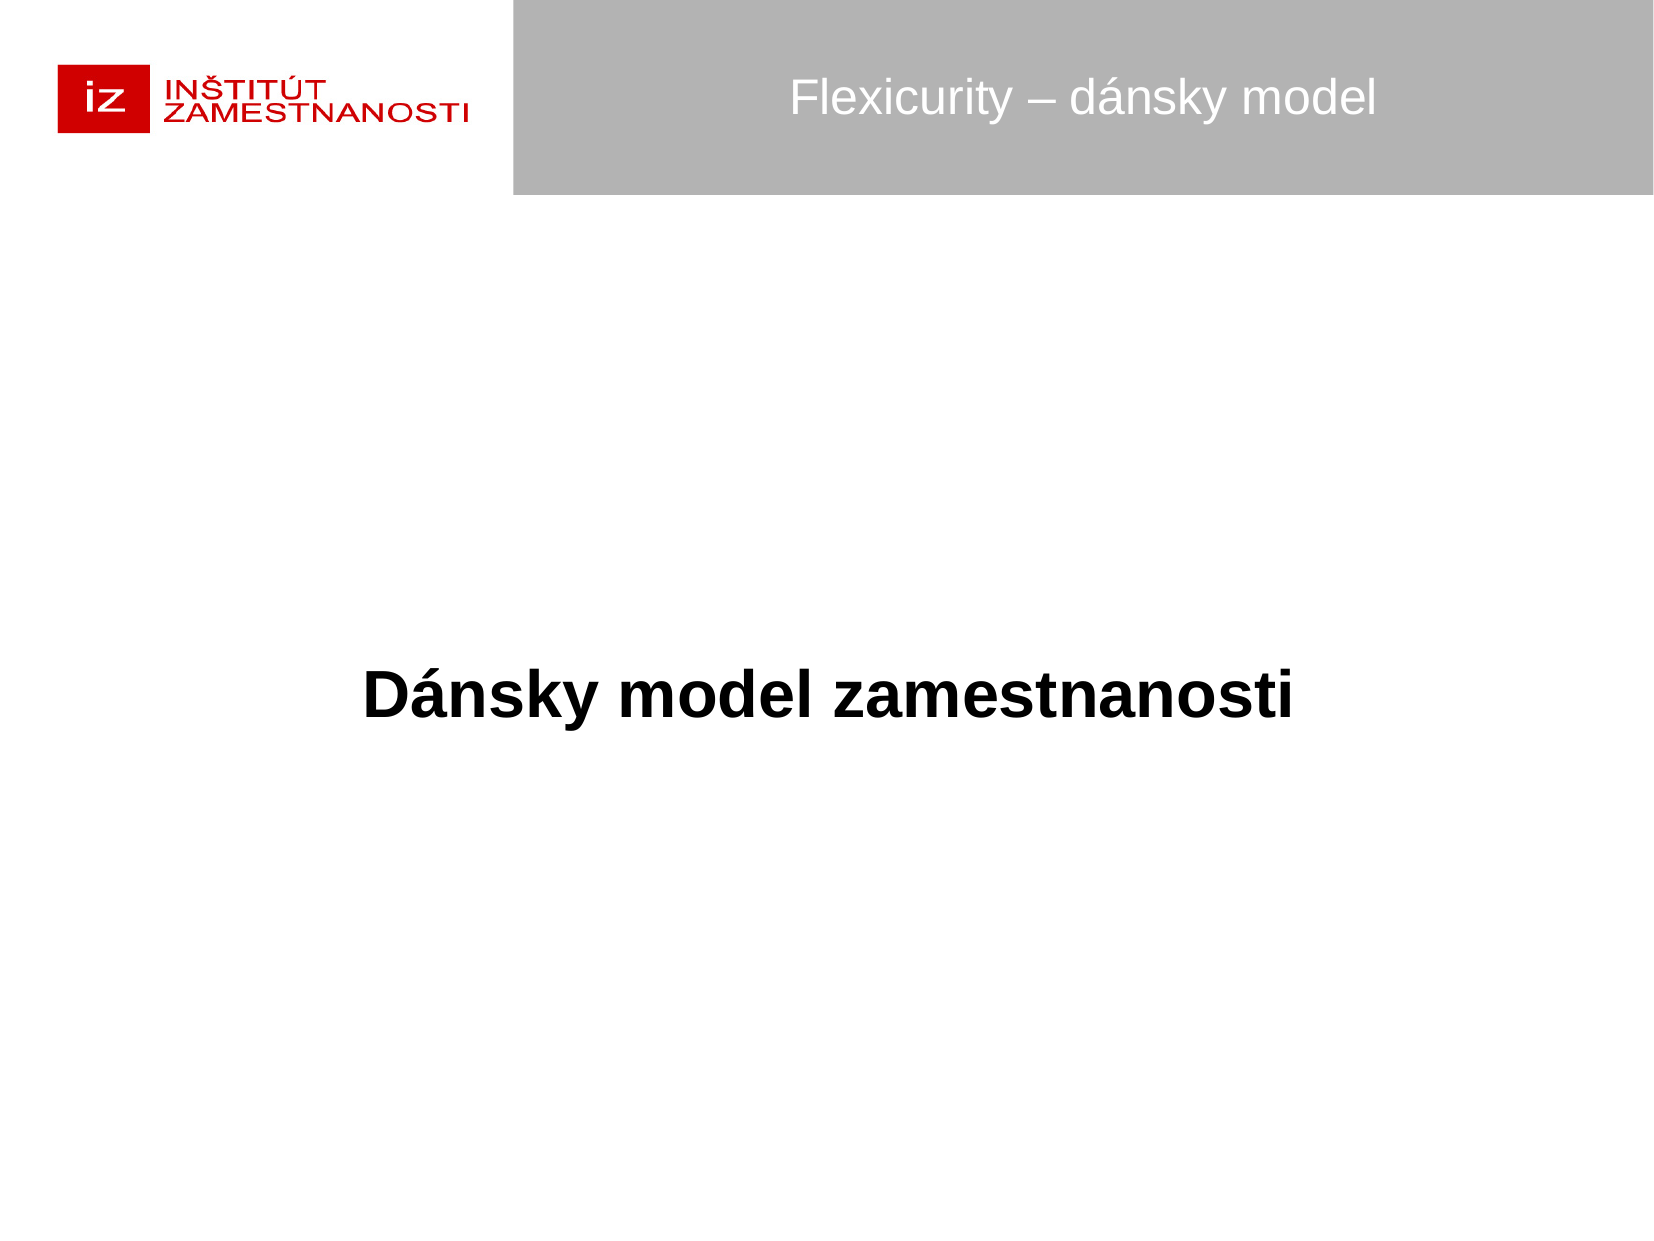

Flexicurity – dánsky model
# Dánsky model zamestnanosti